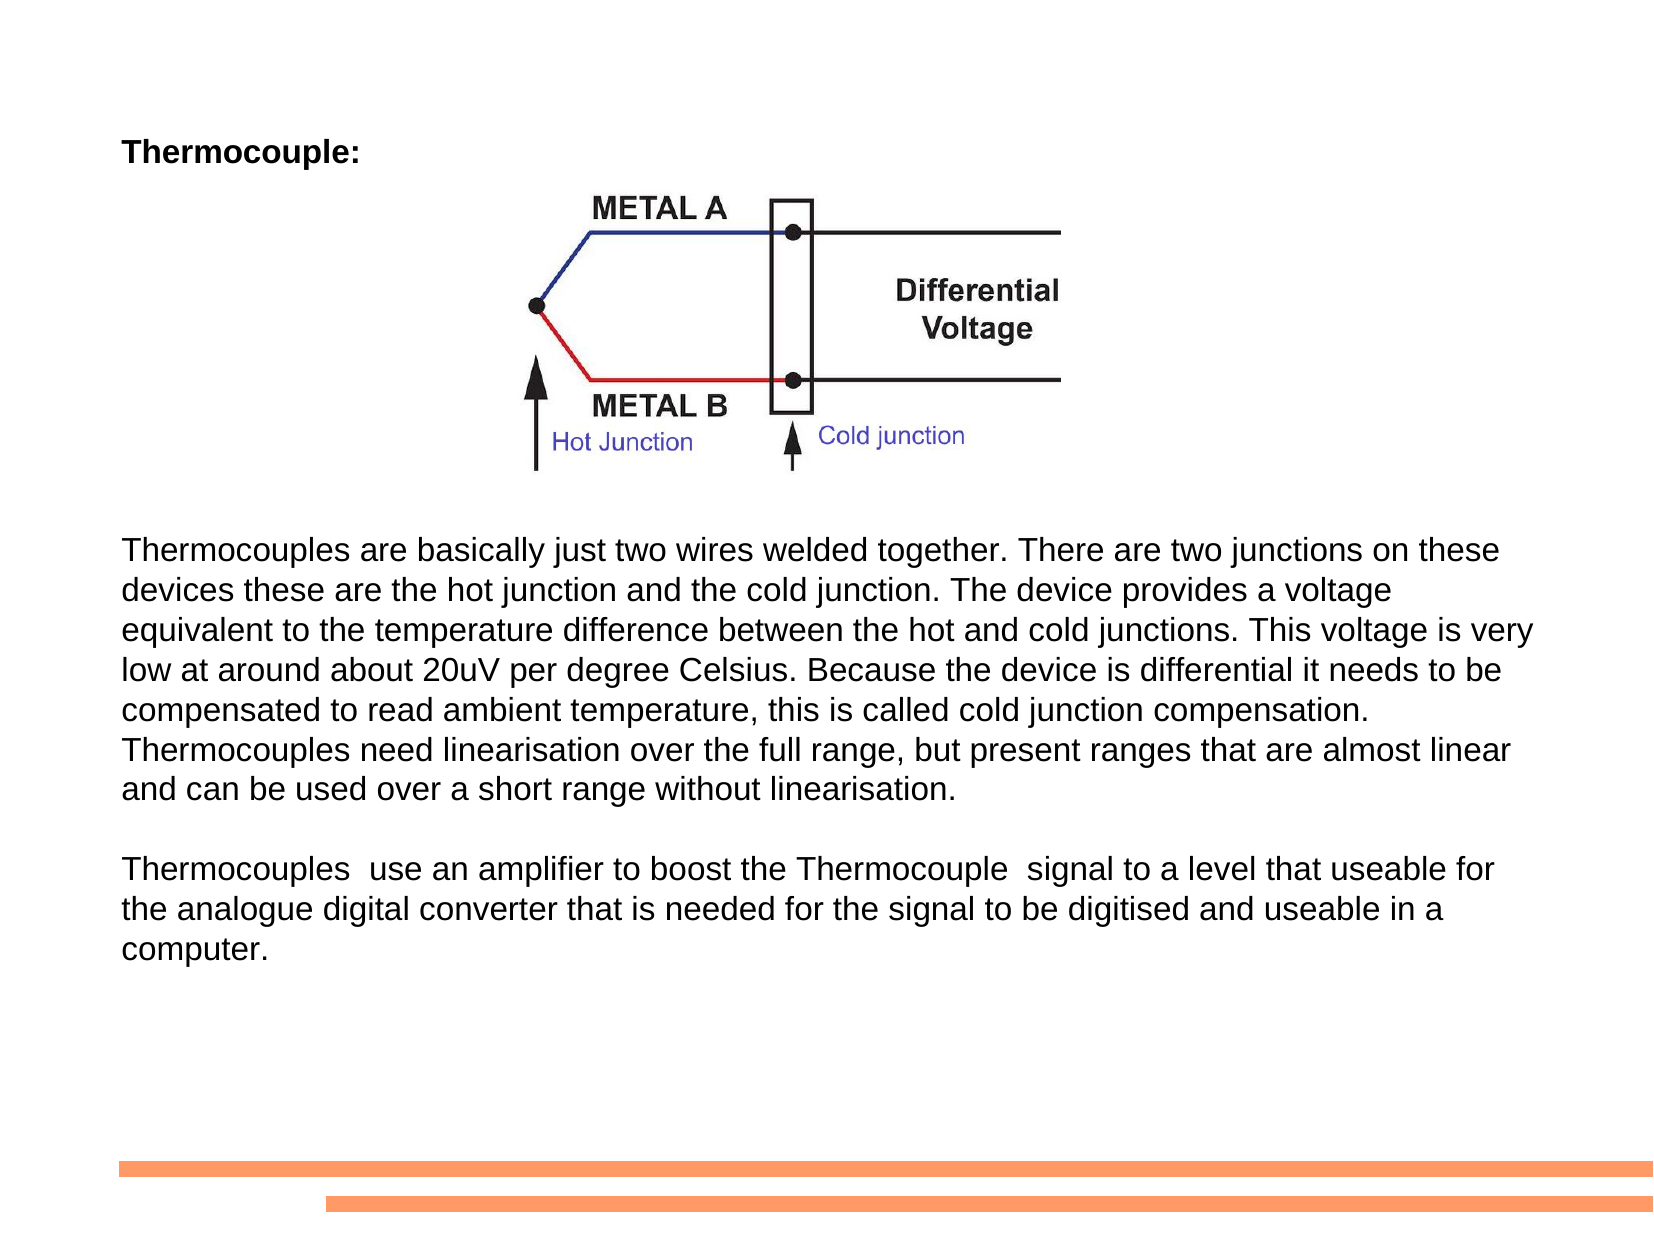

# Thermocouple:
Thermocouples are basically just two wires welded together. There are two junctions on these devices these are the hot junction and the cold junction. The device provides a voltage equivalent to the temperature difference between the hot and cold junctions. This voltage is very low at around about 20uV per degree Celsius. Because the device is differential it needs to be compensated to read ambient temperature, this is called cold junction compensation. Thermocouples need linearisation over the full range, but present ranges that are almost linear and can be used over a short range without linearisation.
Thermocouples use an amplifier to boost the Thermocouple signal to a level that useable for the analogue digital converter that is needed for the signal to be digitised and useable in a computer.